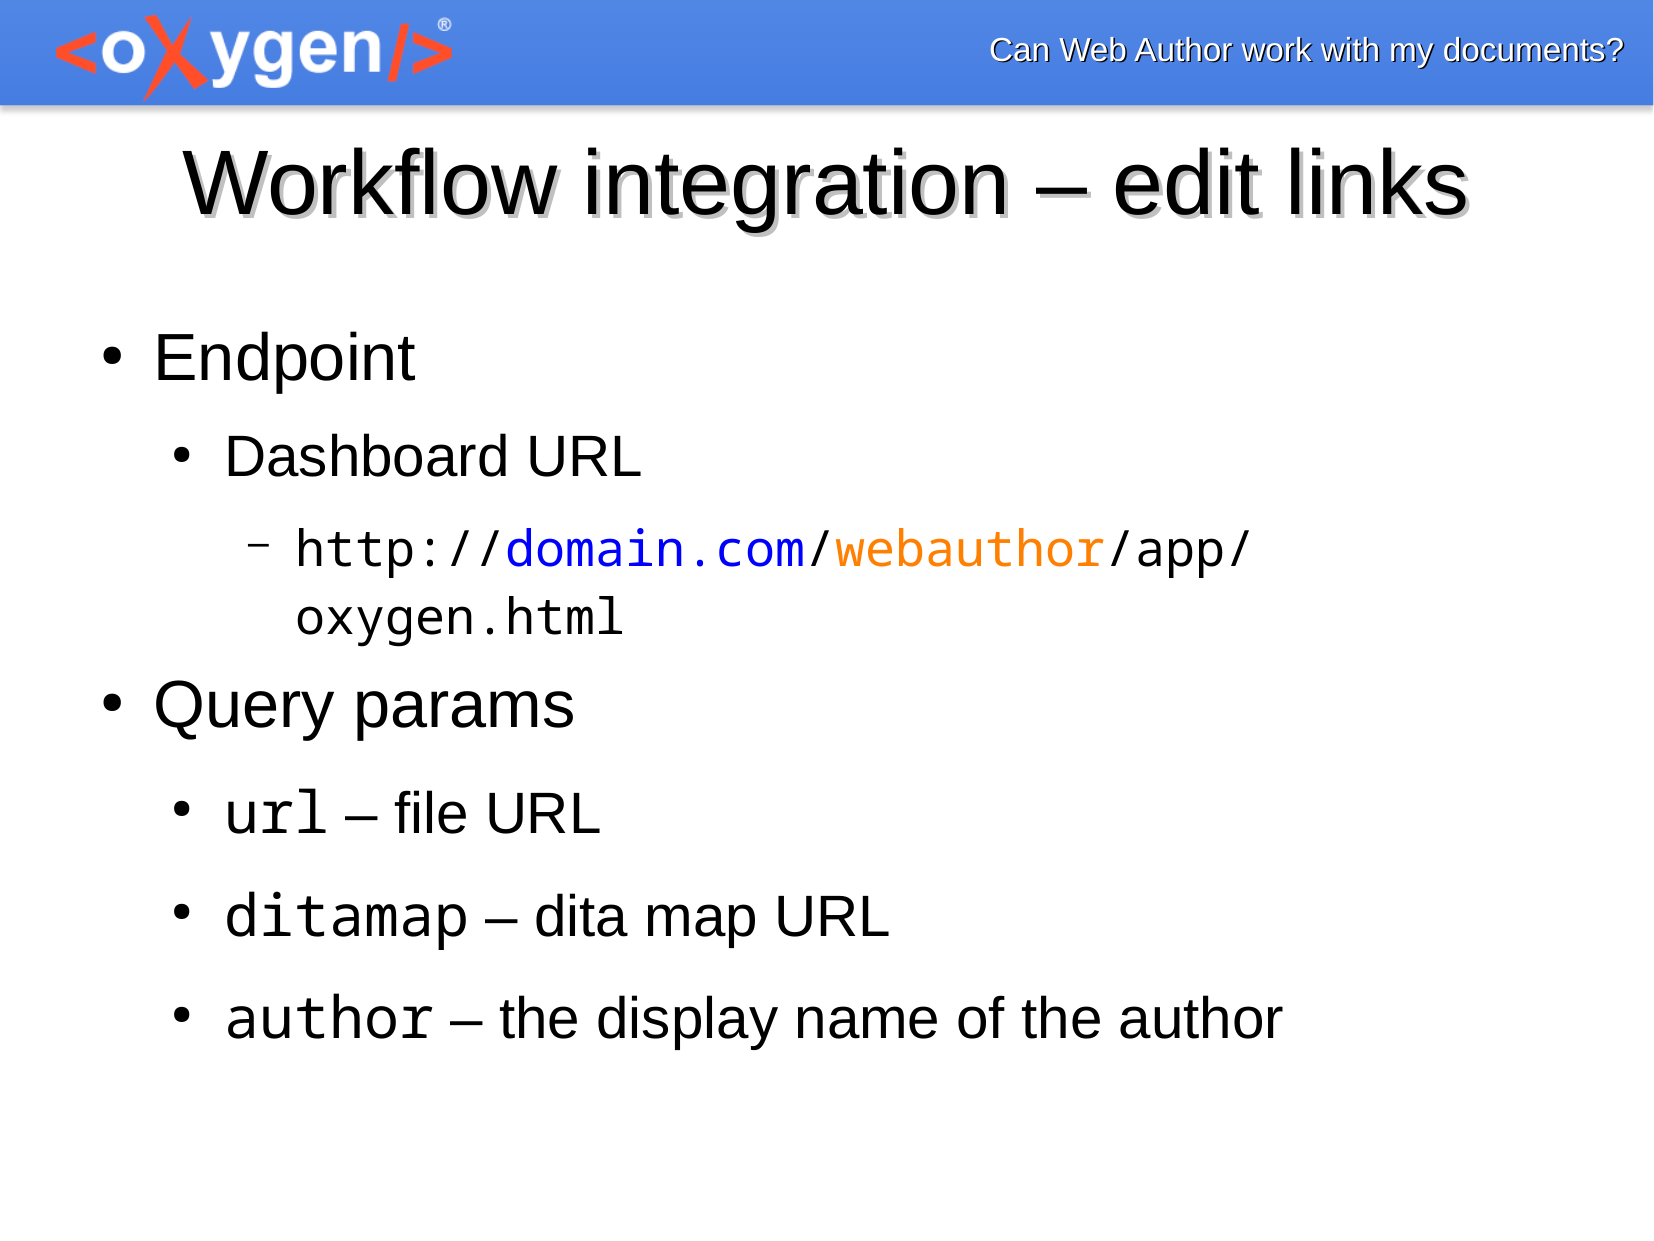

# Workflow integration – edit links
Endpoint
Dashboard URL
http://domain.com/webauthor/app/oxygen.html
Query params
url – file URL
ditamap – dita map URL
author – the display name of the author